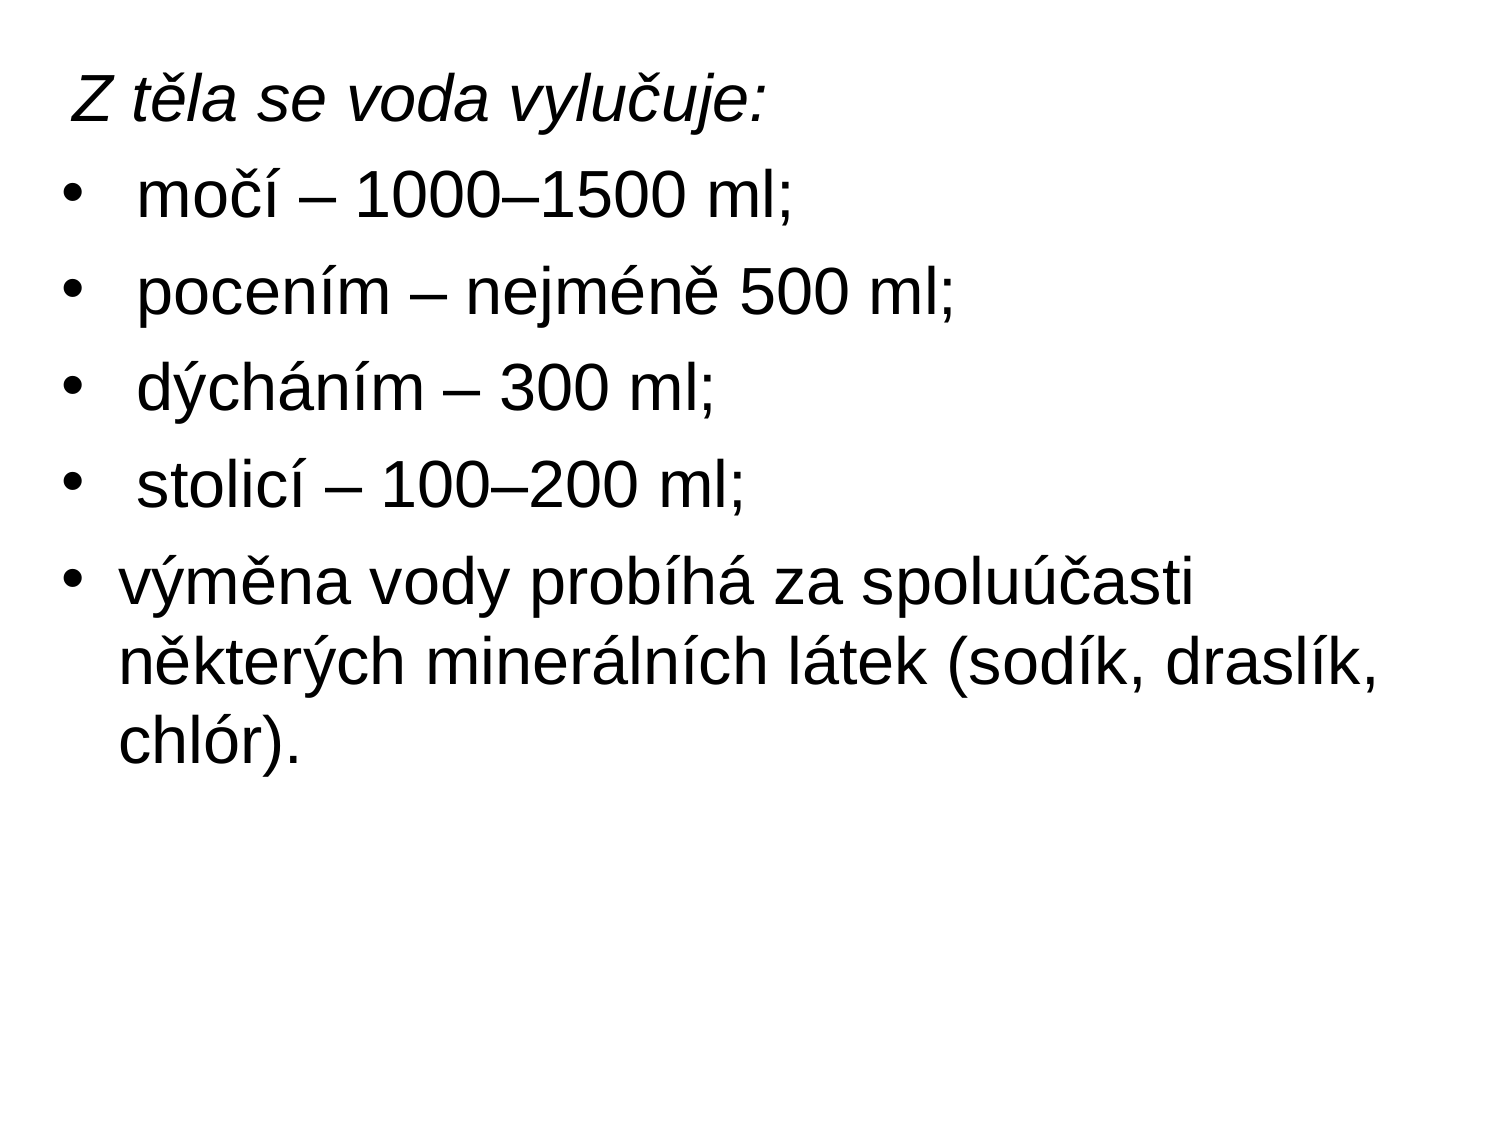

# Z těla se voda vylučuje:
 močí – 1000–1500 ml;
 pocením – nejméně 500 ml;
 dýcháním – 300 ml;
 stolicí – 100–200 ml;
výměna vody probíhá za spoluúčasti některých minerálních látek (sodík, draslík, chlór).